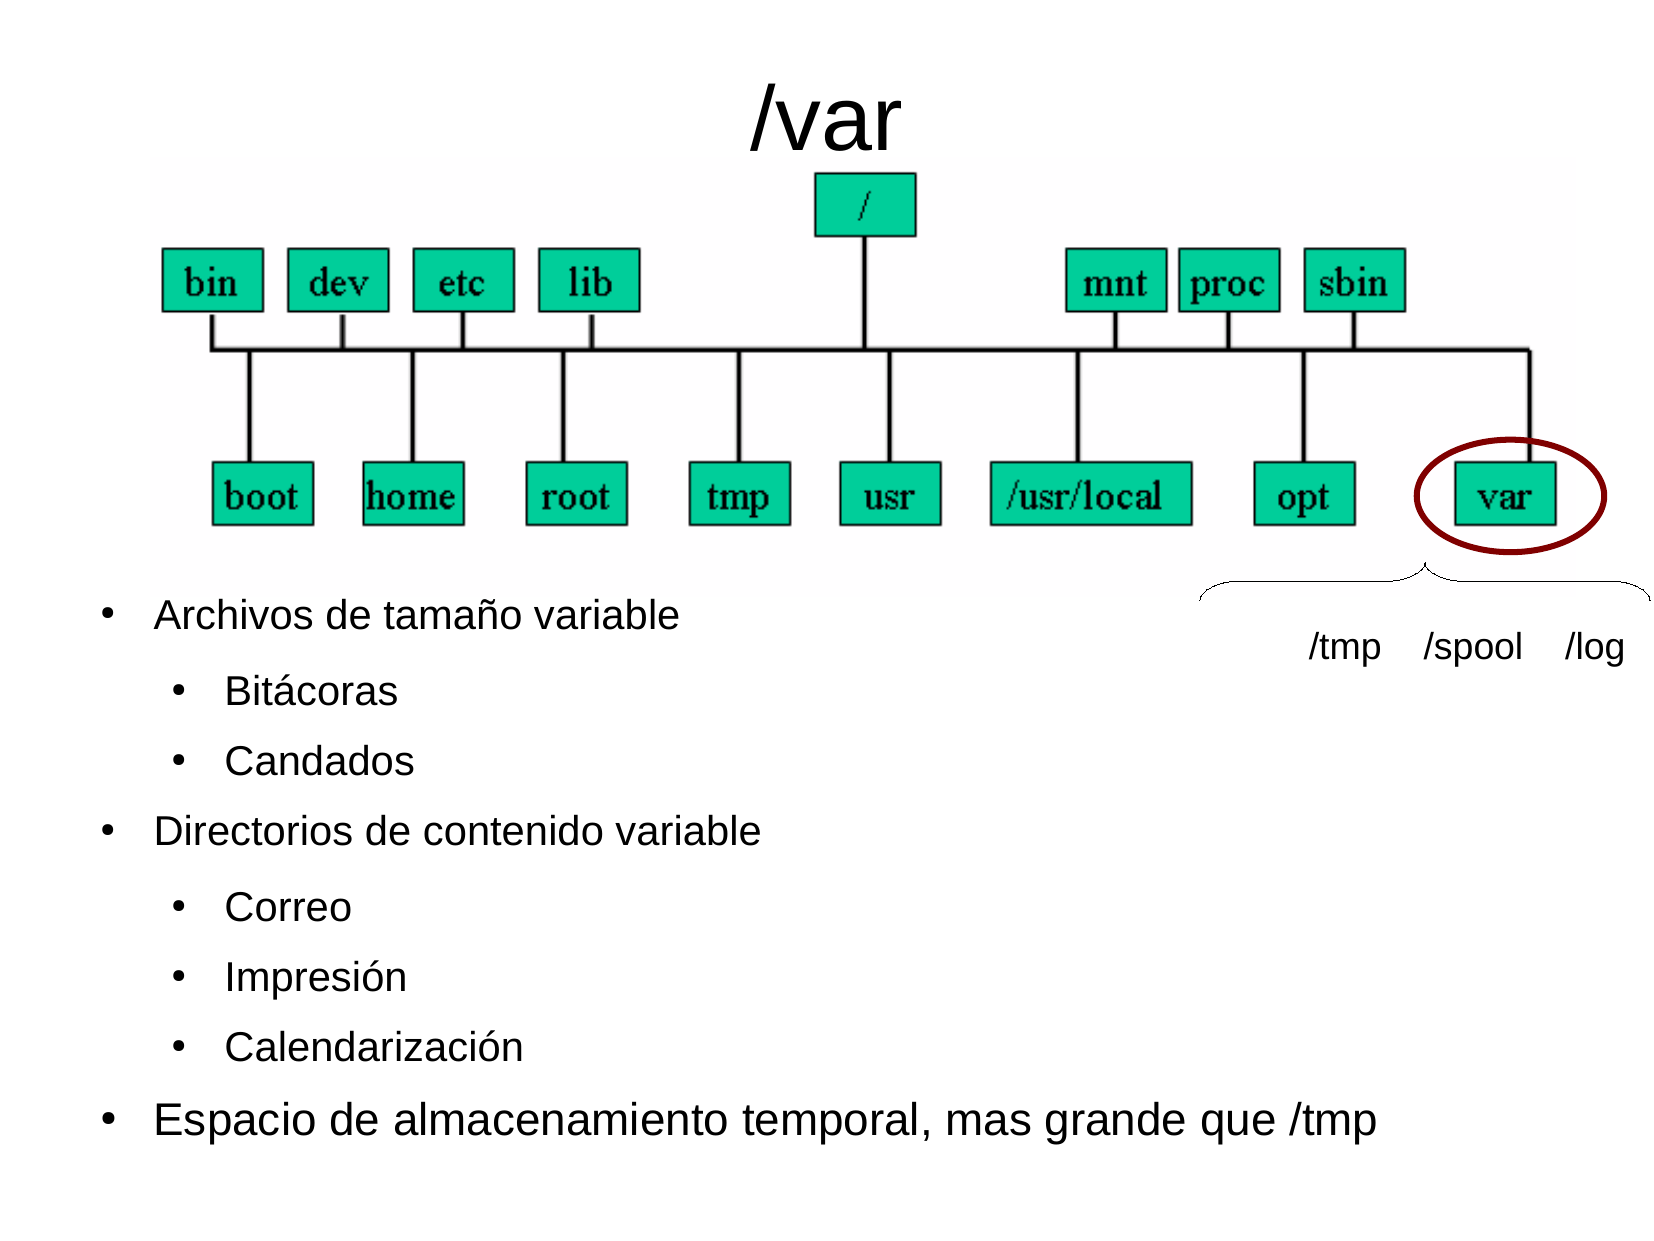

# /var
Archivos de tamaño variable
Bitácoras
Candados
Directorios de contenido variable
Correo
Impresión
Calendarización
Espacio de almacenamiento temporal, mas grande que /tmp
/tmp /spool /log